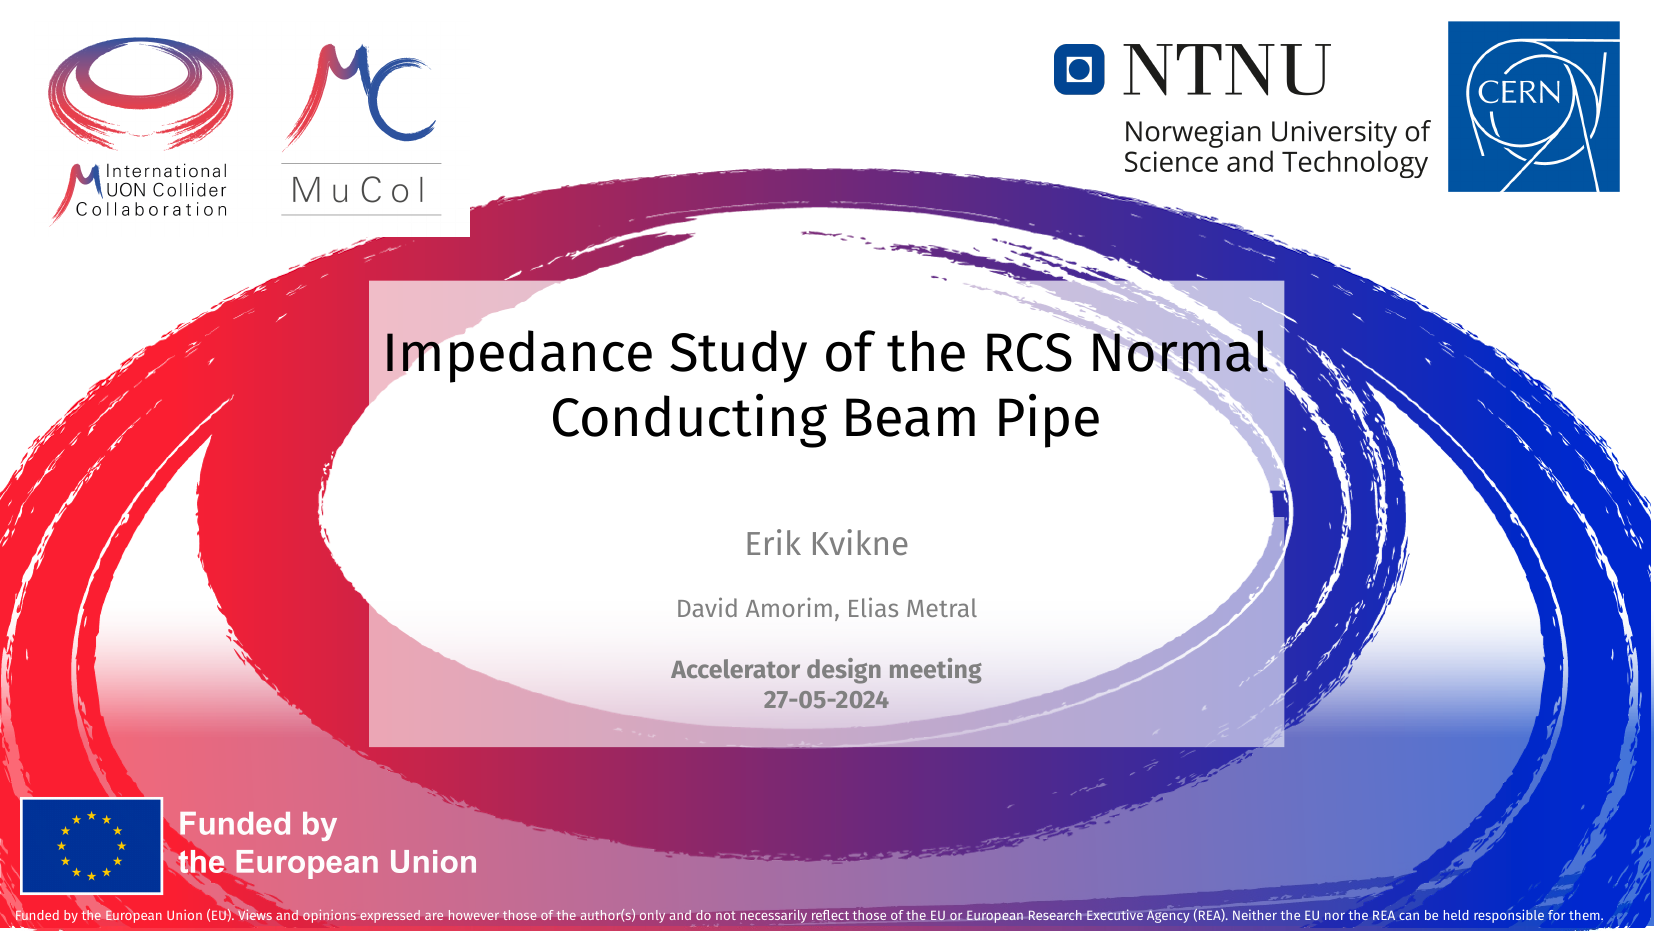

# Impedance Study of the RCS Normal Conducting Beam Pipe
Erik Kvikne
David Amorim, Elias Metral
Accelerator design meeting
27-05-2024
Funded by the European Union (EU). Views and opinions expressed are however those of the author(s) only and do not necessarily reflect those of the EU or European Research Executive Agency (REA). Neither the EU nor the REA can be held responsible for them.